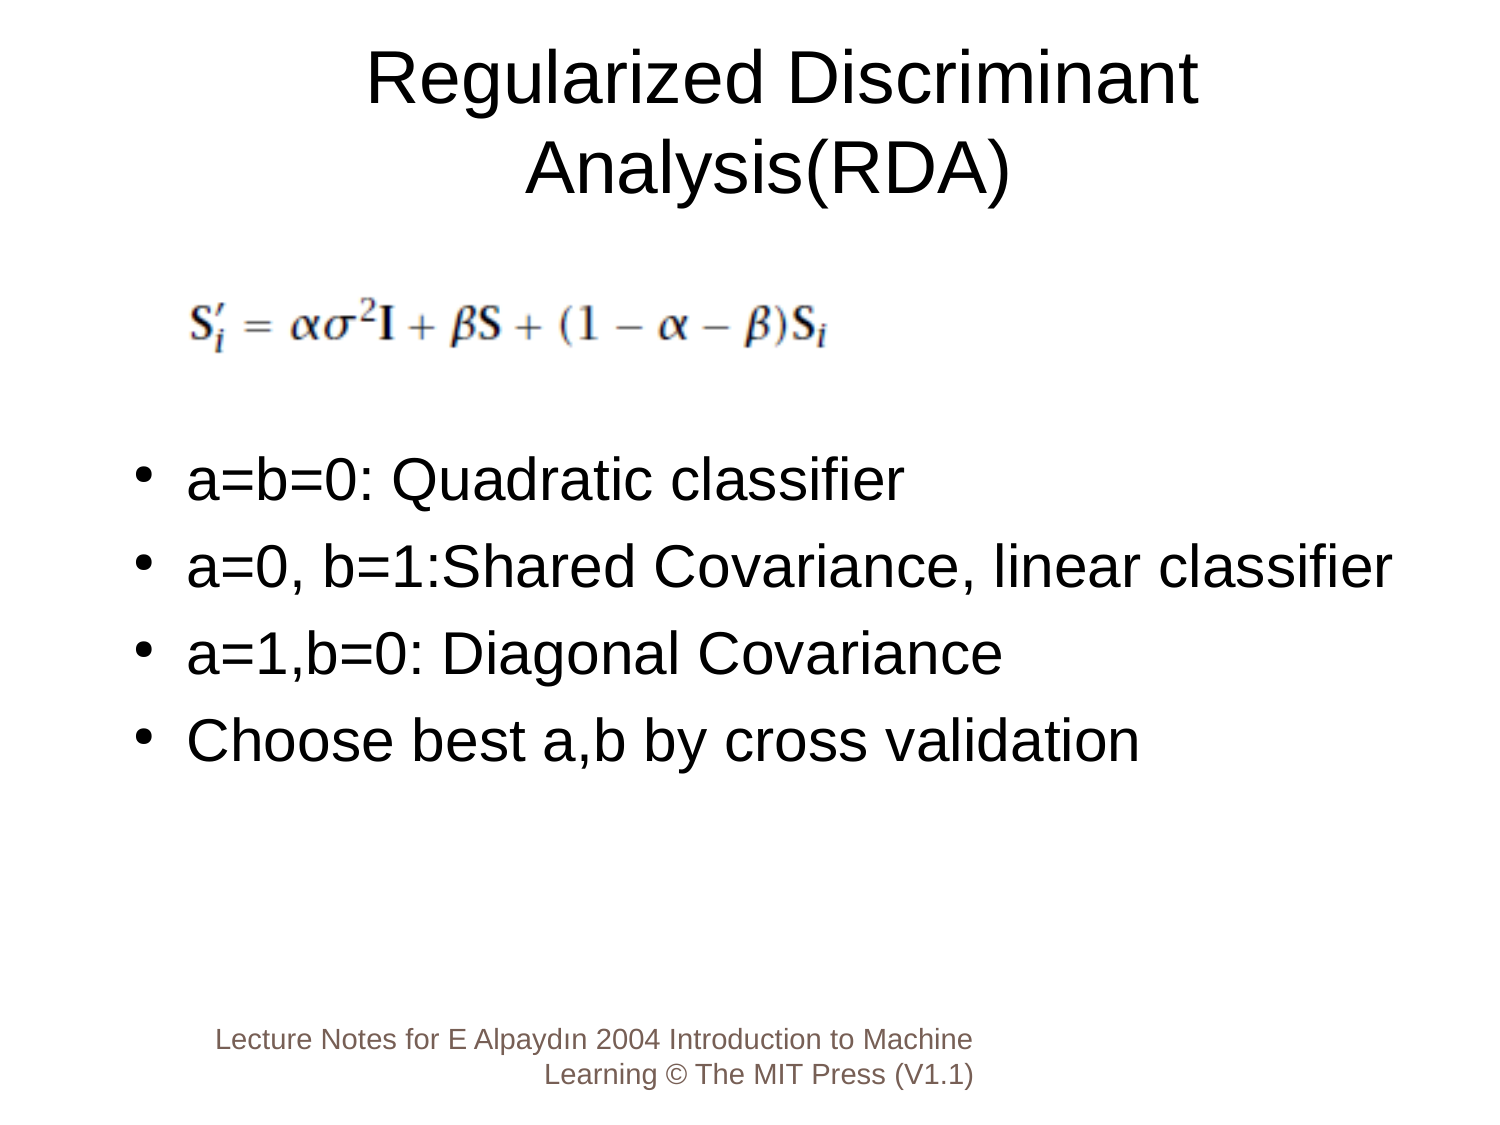

# Regularized Discriminant Analysis(RDA)
a=b=0: Quadratic classifier
a=0, b=1:Shared Covariance, linear classifier
a=1,b=0: Diagonal Covariance
Choose best a,b by cross validation
Lecture Notes for E Alpaydın 2004 Introduction to Machine Learning © The MIT Press (V1.1)